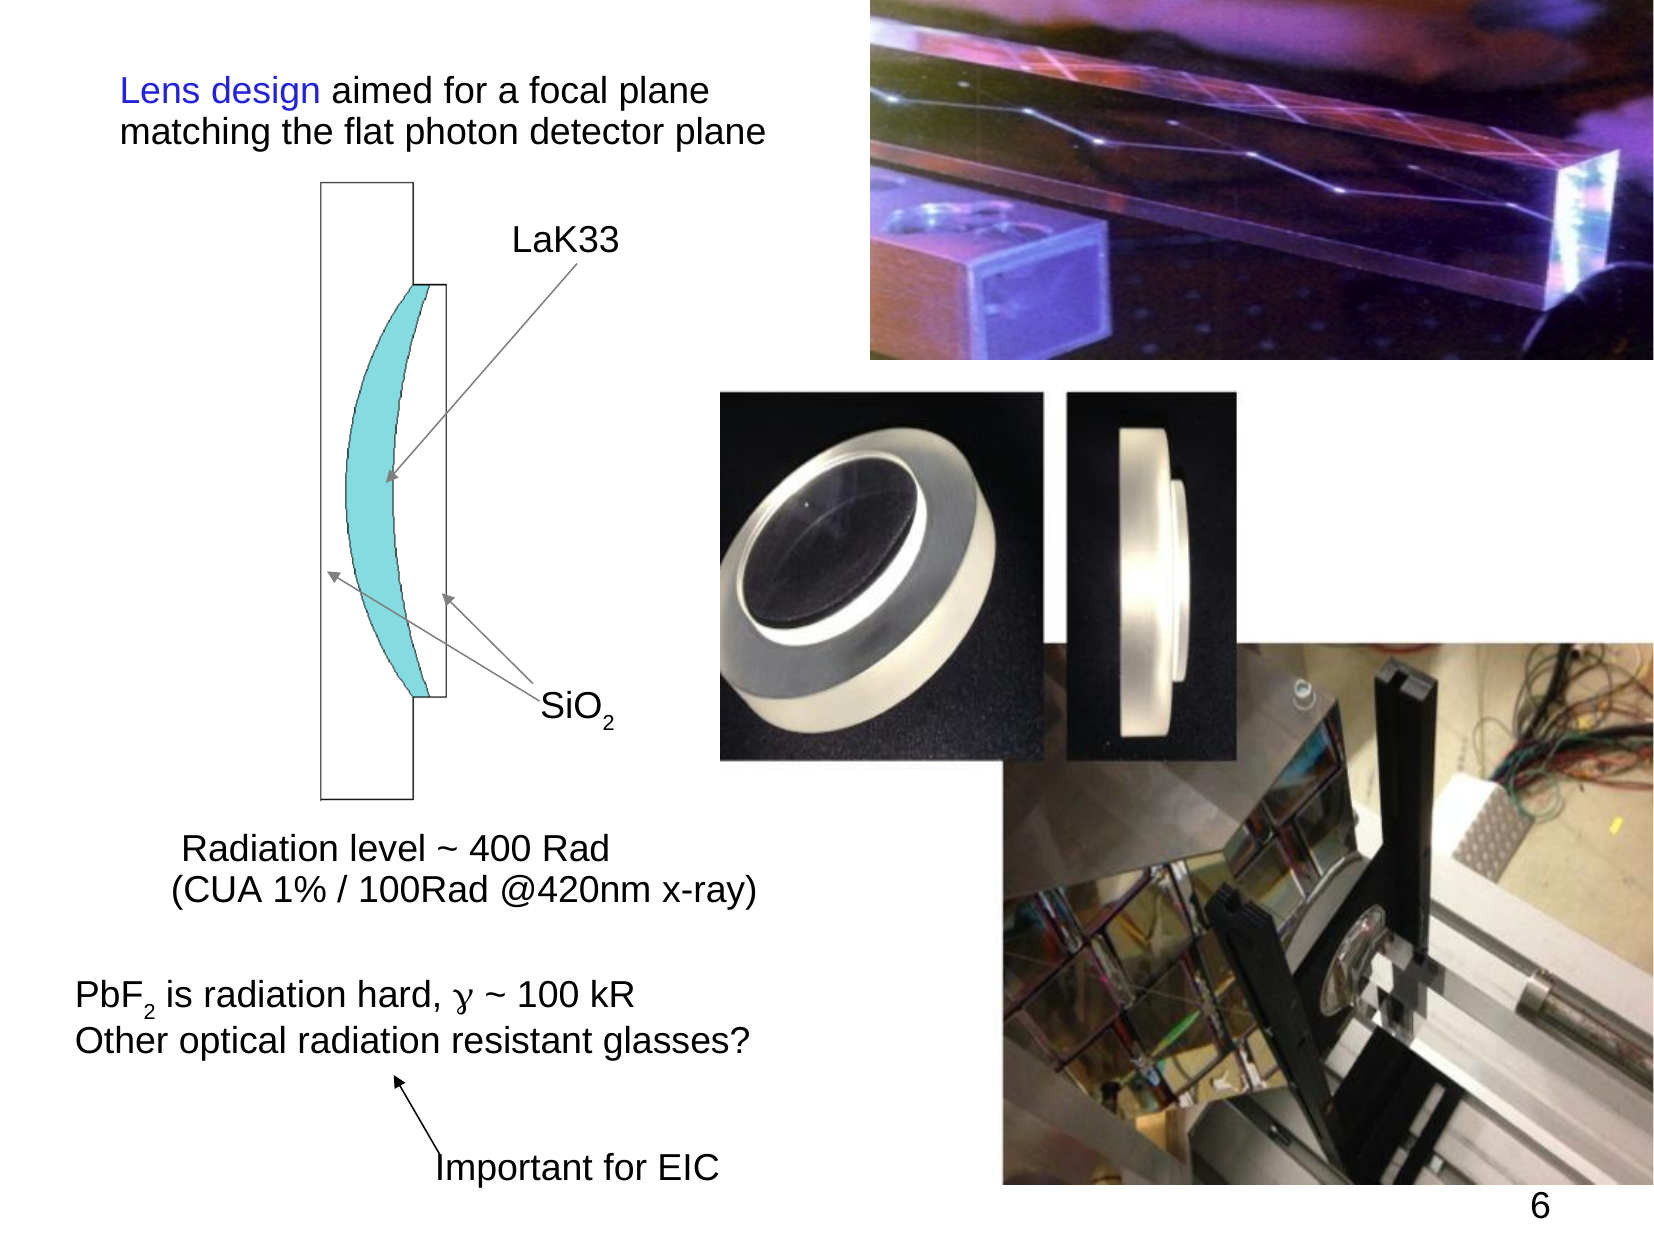

Lens design aimed for a focal plane
matching the flat photon detector plane
LaK33
SiO2
 Radiation level ~ 400 Rad
 (CUA 1% / 100Rad @420nm x-ray)
PbF2 is radiation hard,  ~ 100 kR
Other optical radiation resistant glasses?
Important for EIC
6